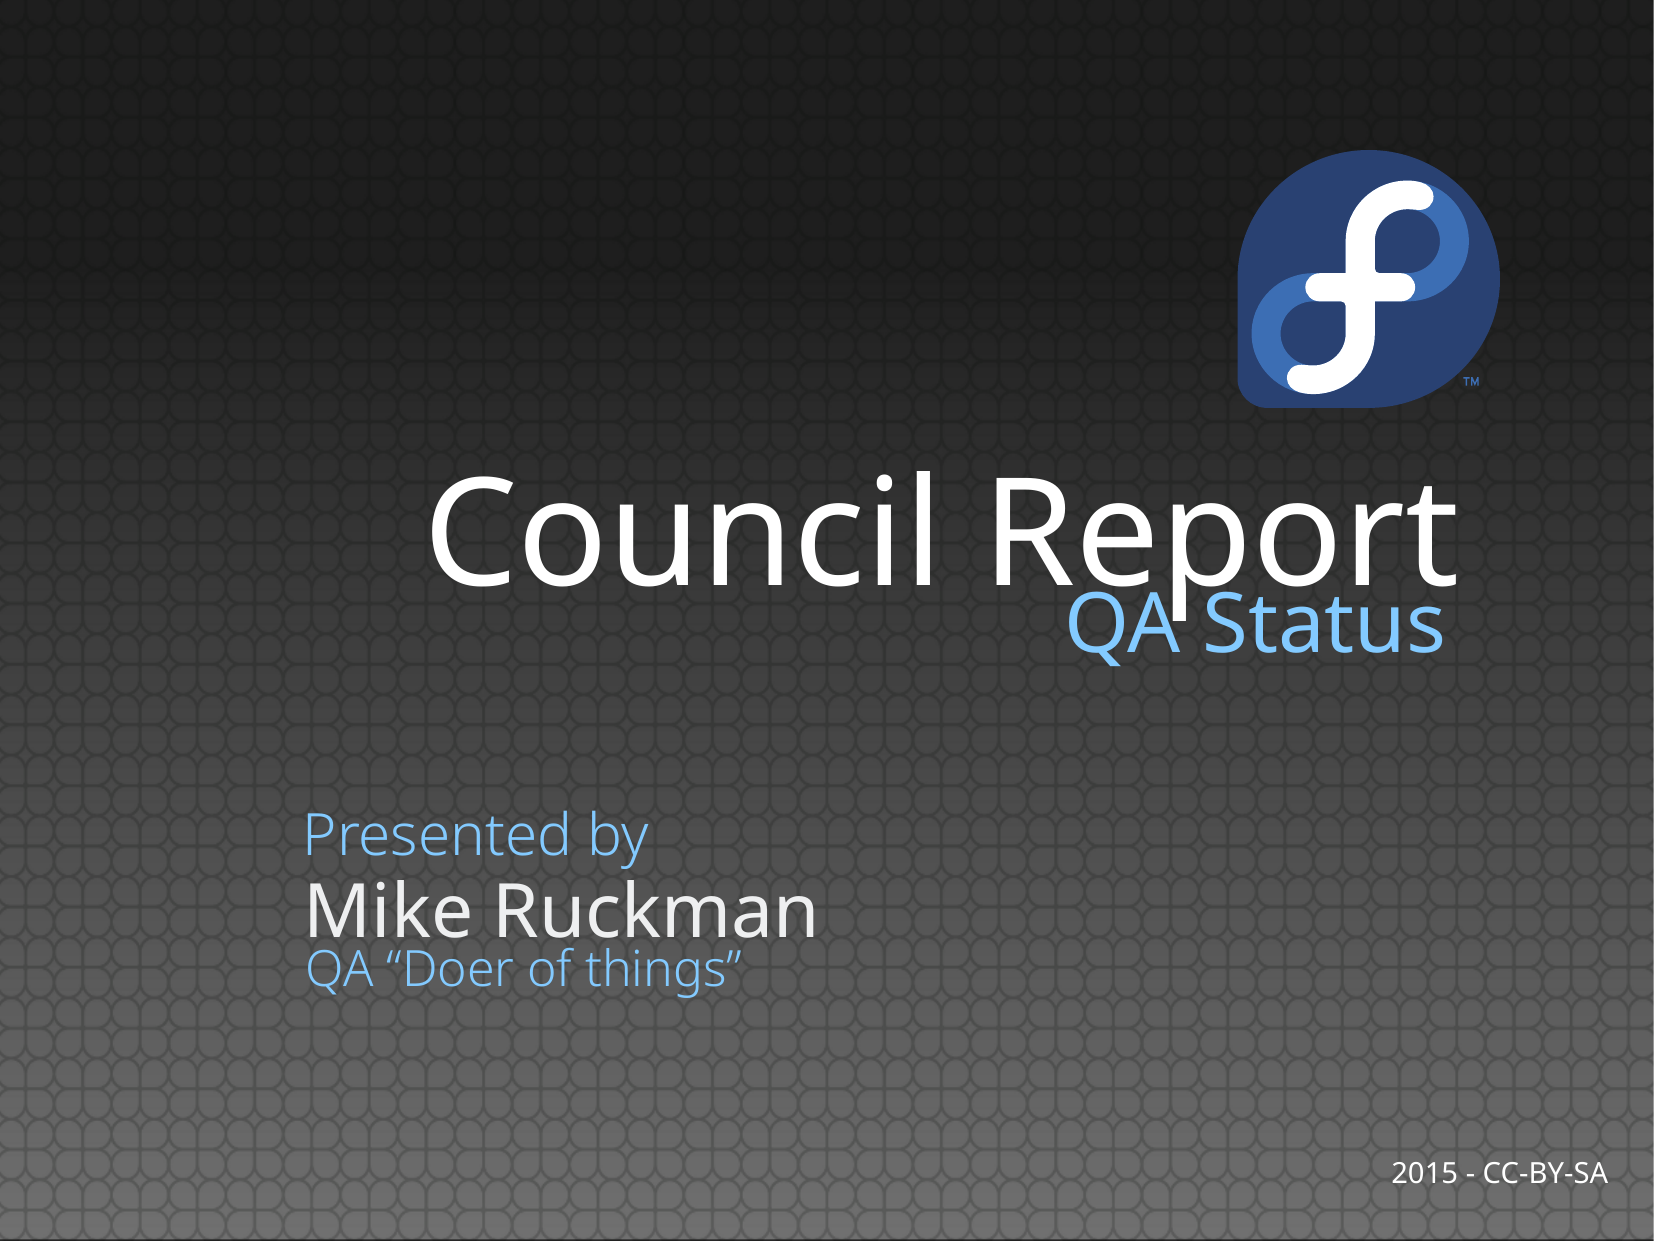

Council Report
# QA Status
Presented by
Mike Ruckman
QA “Doer of things”
2015 - CC-BY-SA